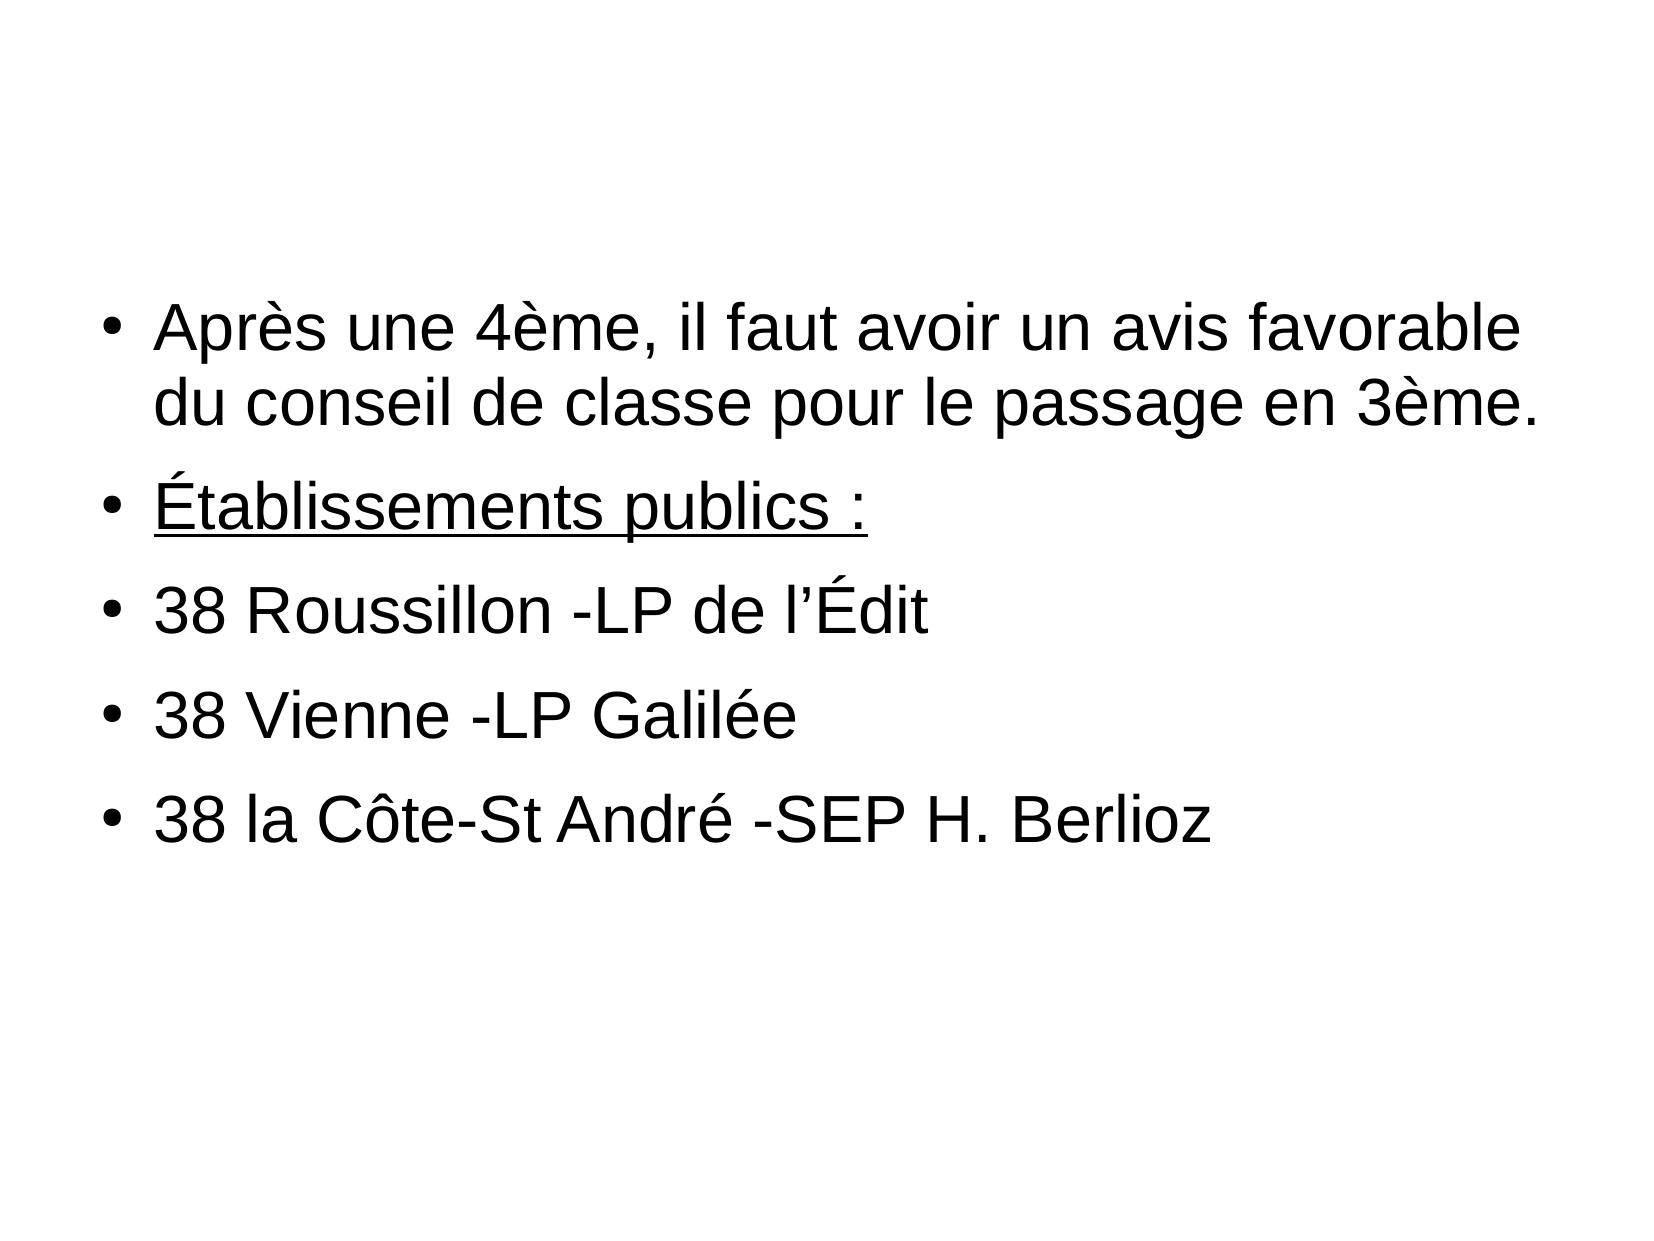

#
Après une 4ème, il faut avoir un avis favorable du conseil de classe pour le passage en 3ème.
Établissements publics :
38 Roussillon -LP de l’Édit
38 Vienne -LP Galilée
38 la Côte-St André -SEP H. Berlioz